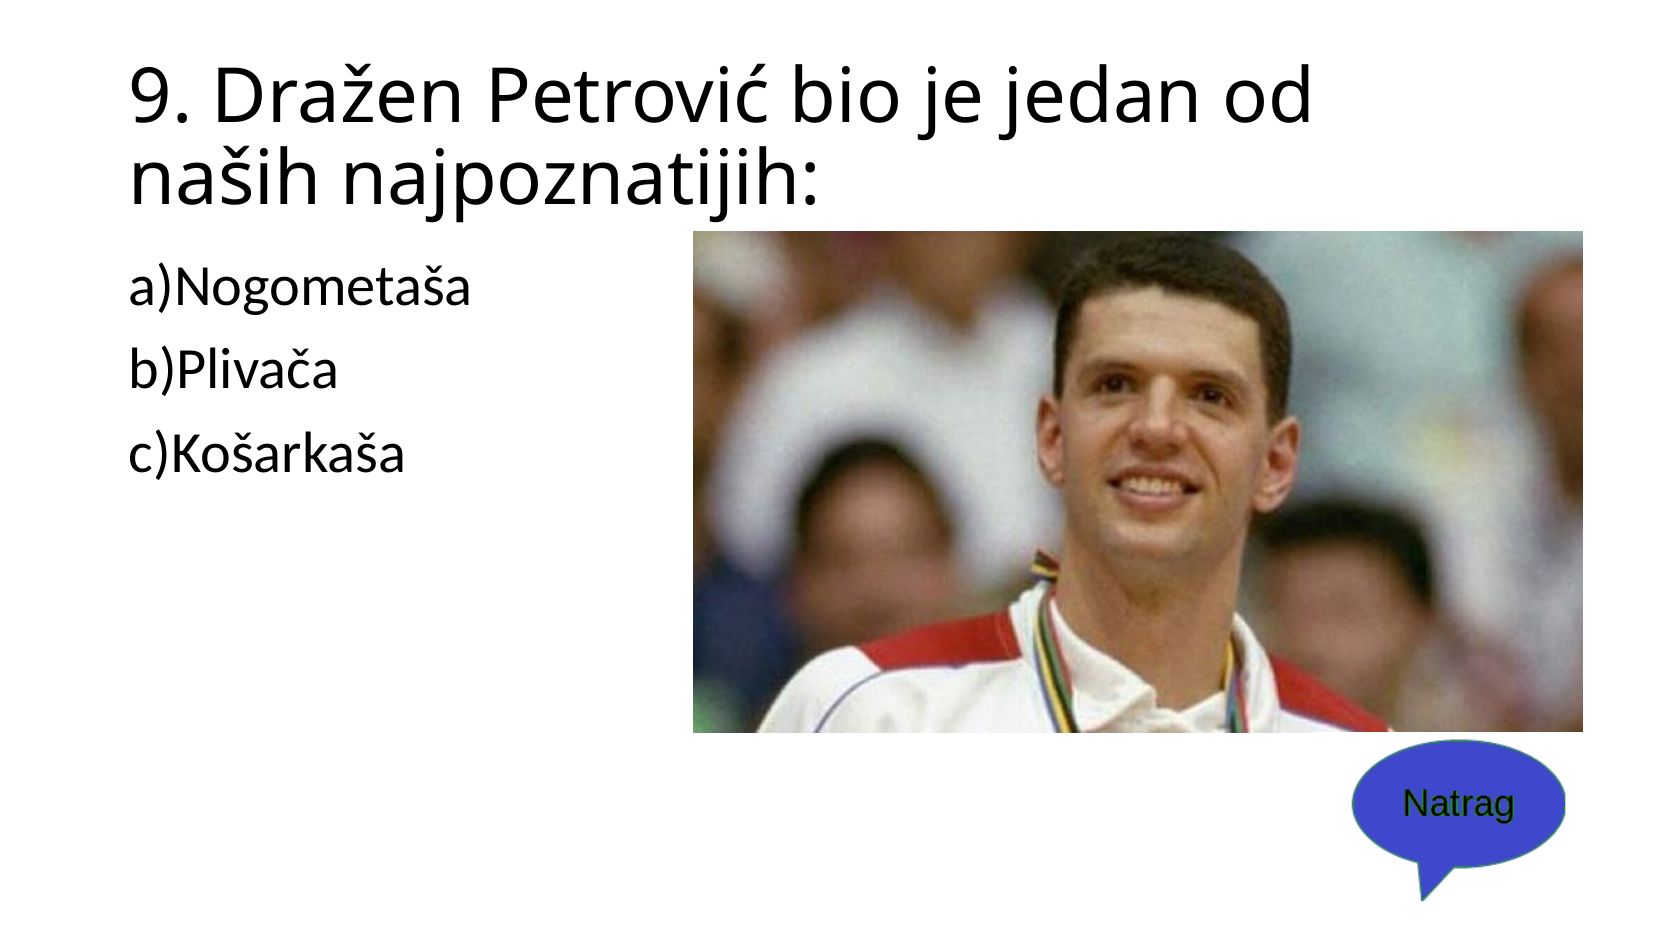

# 9. Dražen Petrović bio je jedan od naših najpoznatijih:
Nogometaša
Plivača
Košarkaša